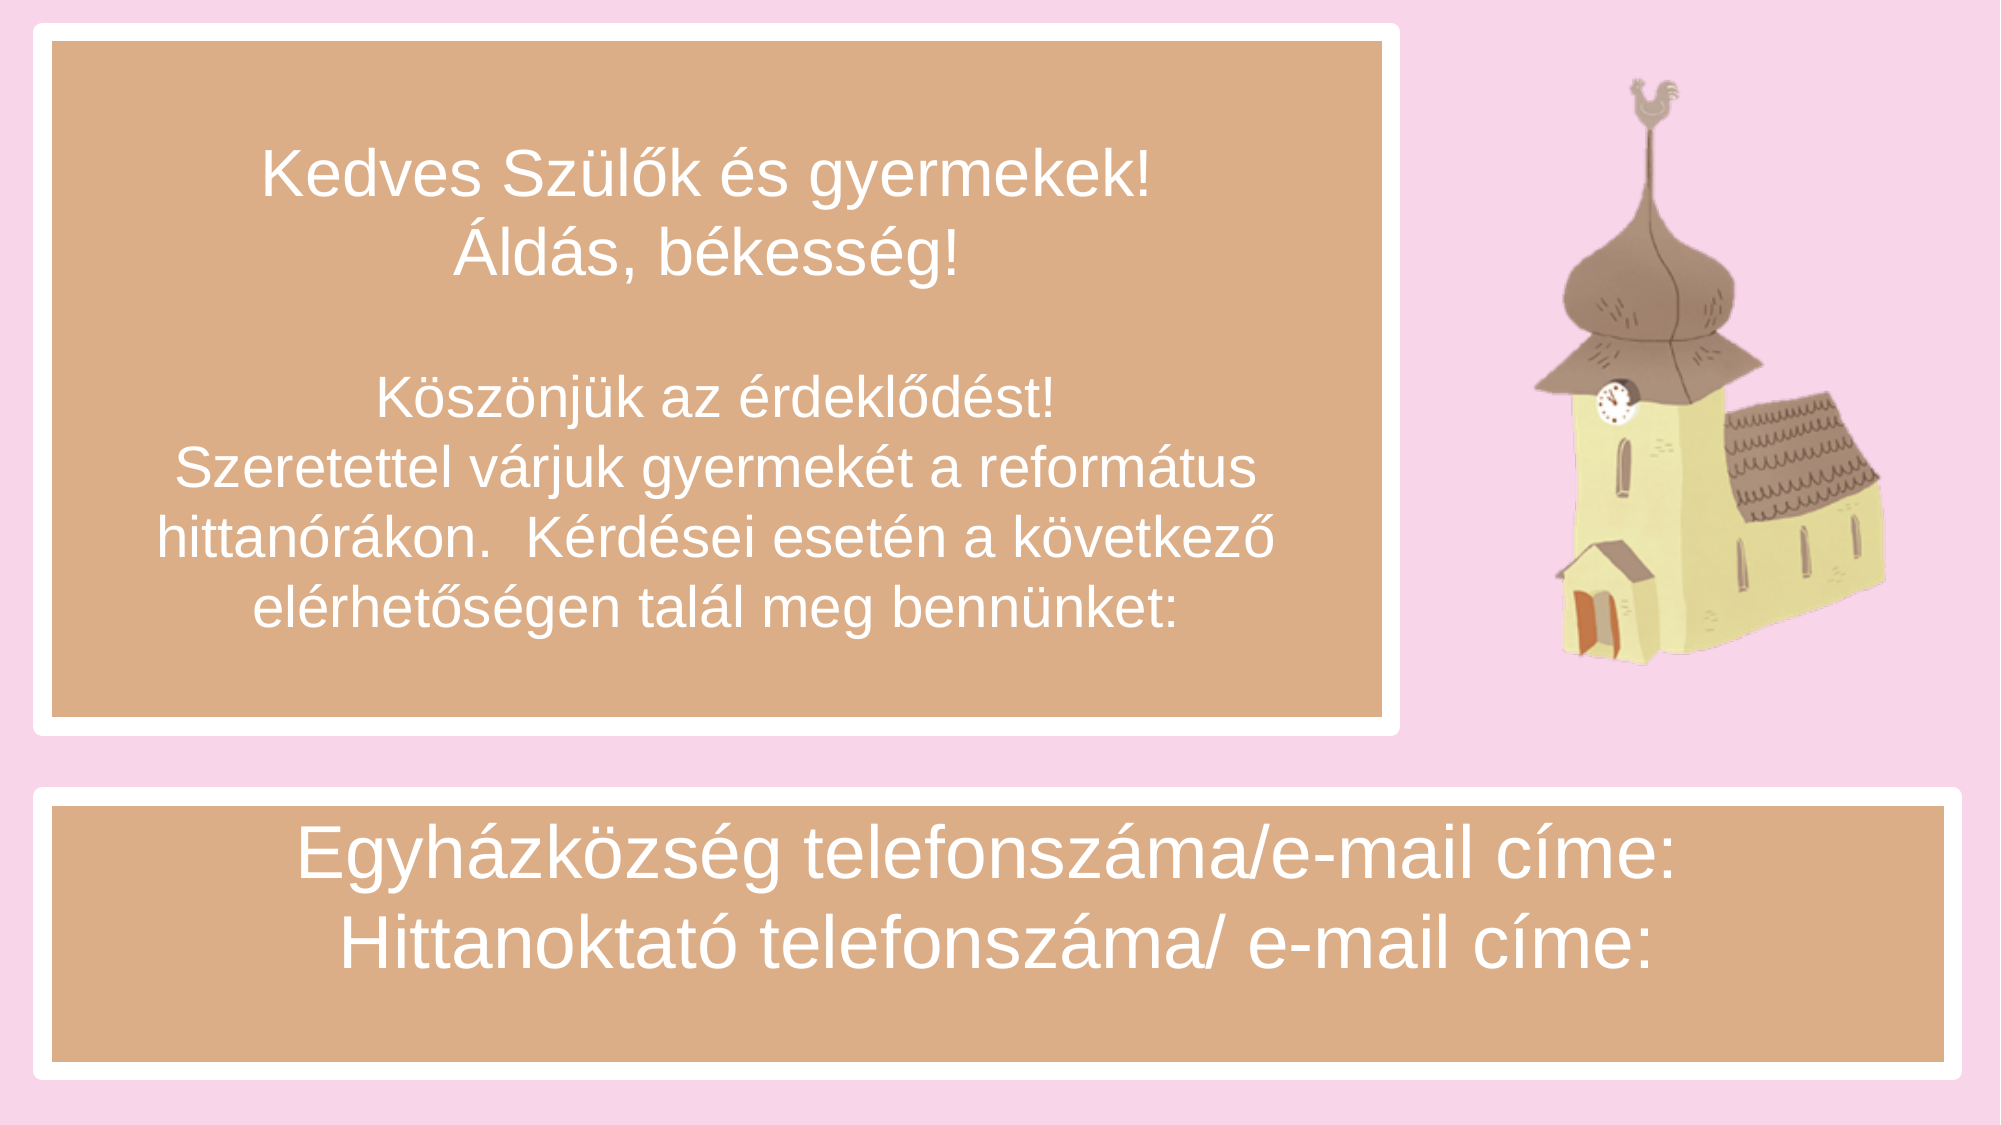

Kedves Szülők és gyermekek!
Áldás, békesség!
Köszönjük az érdeklődést!
Szeretettel várjuk gyermekét a református hittanórákon. Kérdései esetén a következő elérhetőségen talál meg bennünket:
Egyházközség telefonszáma/e-mail címe:
Hittanoktató telefonszáma/ e-mail címe: